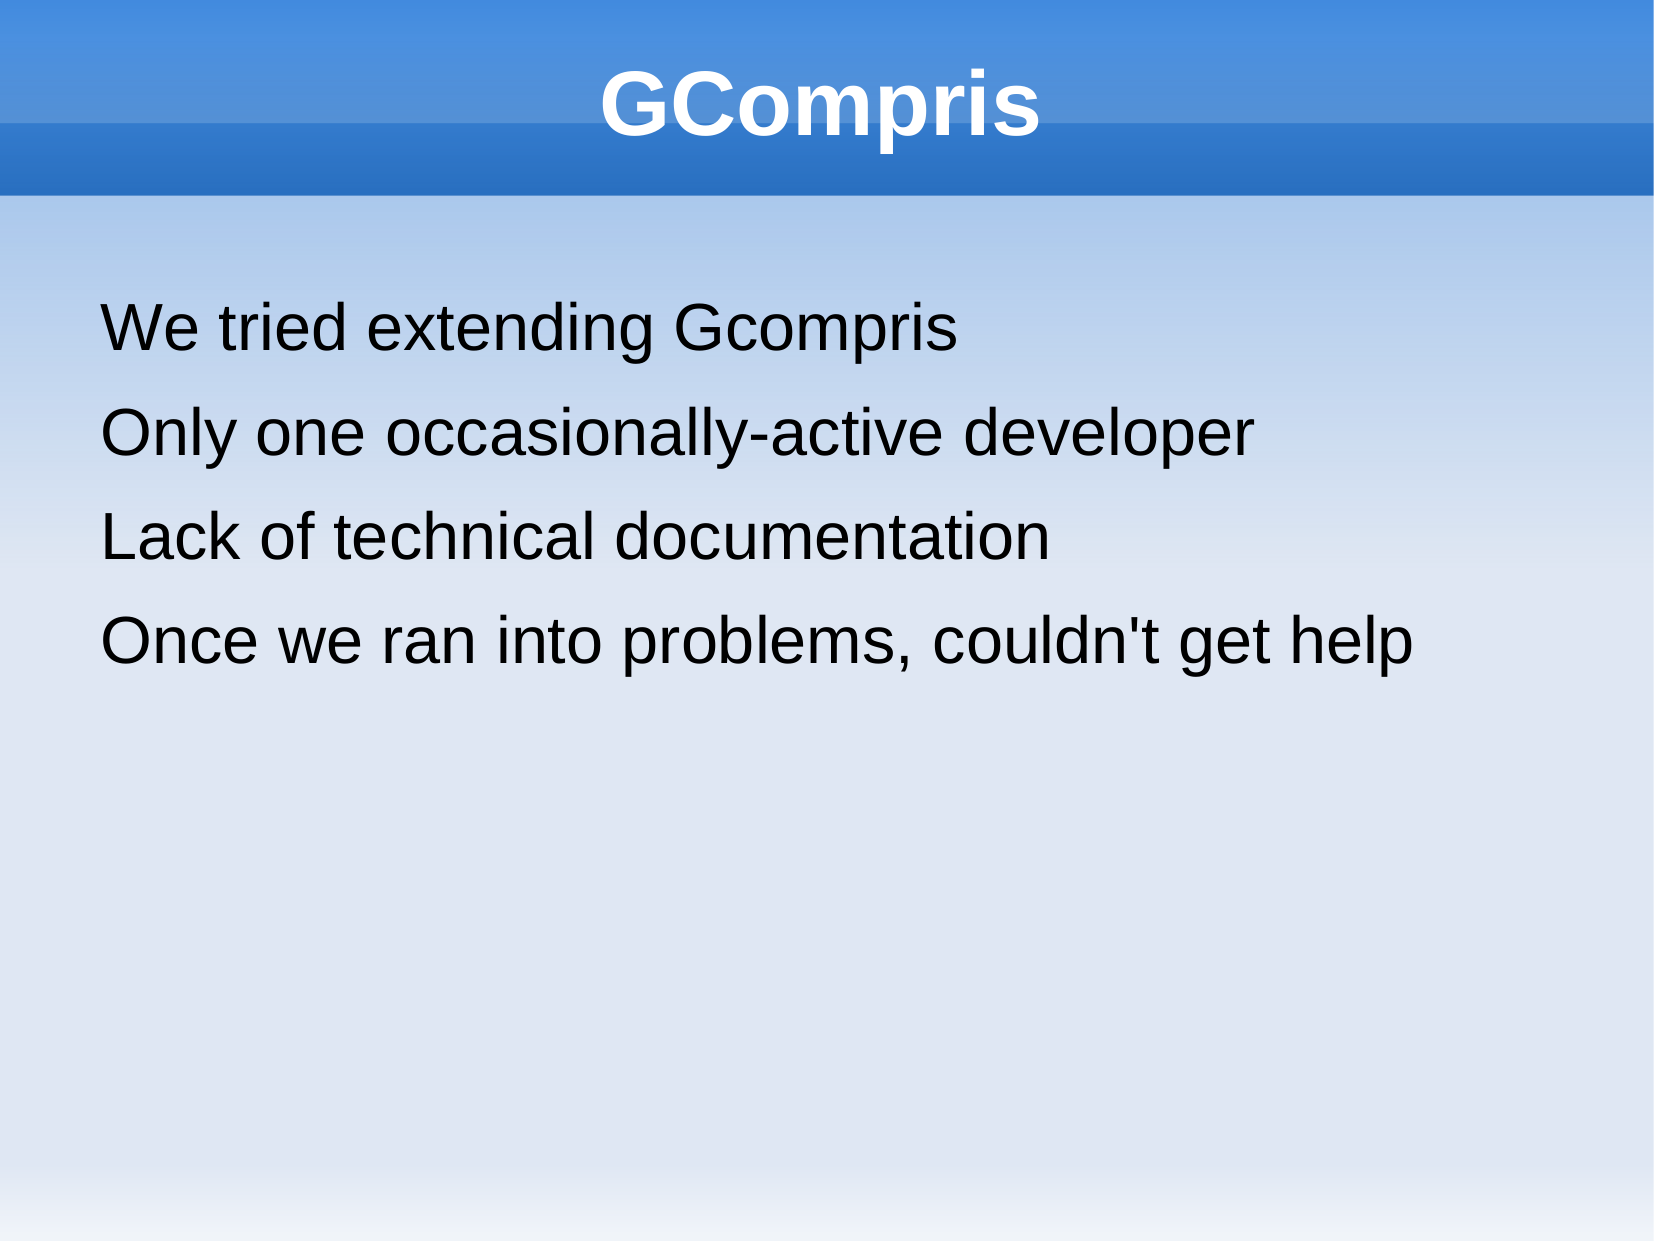

# GCompris
We tried extending Gcompris
Only one occasionally-active developer
Lack of technical documentation
Once we ran into problems, couldn't get help